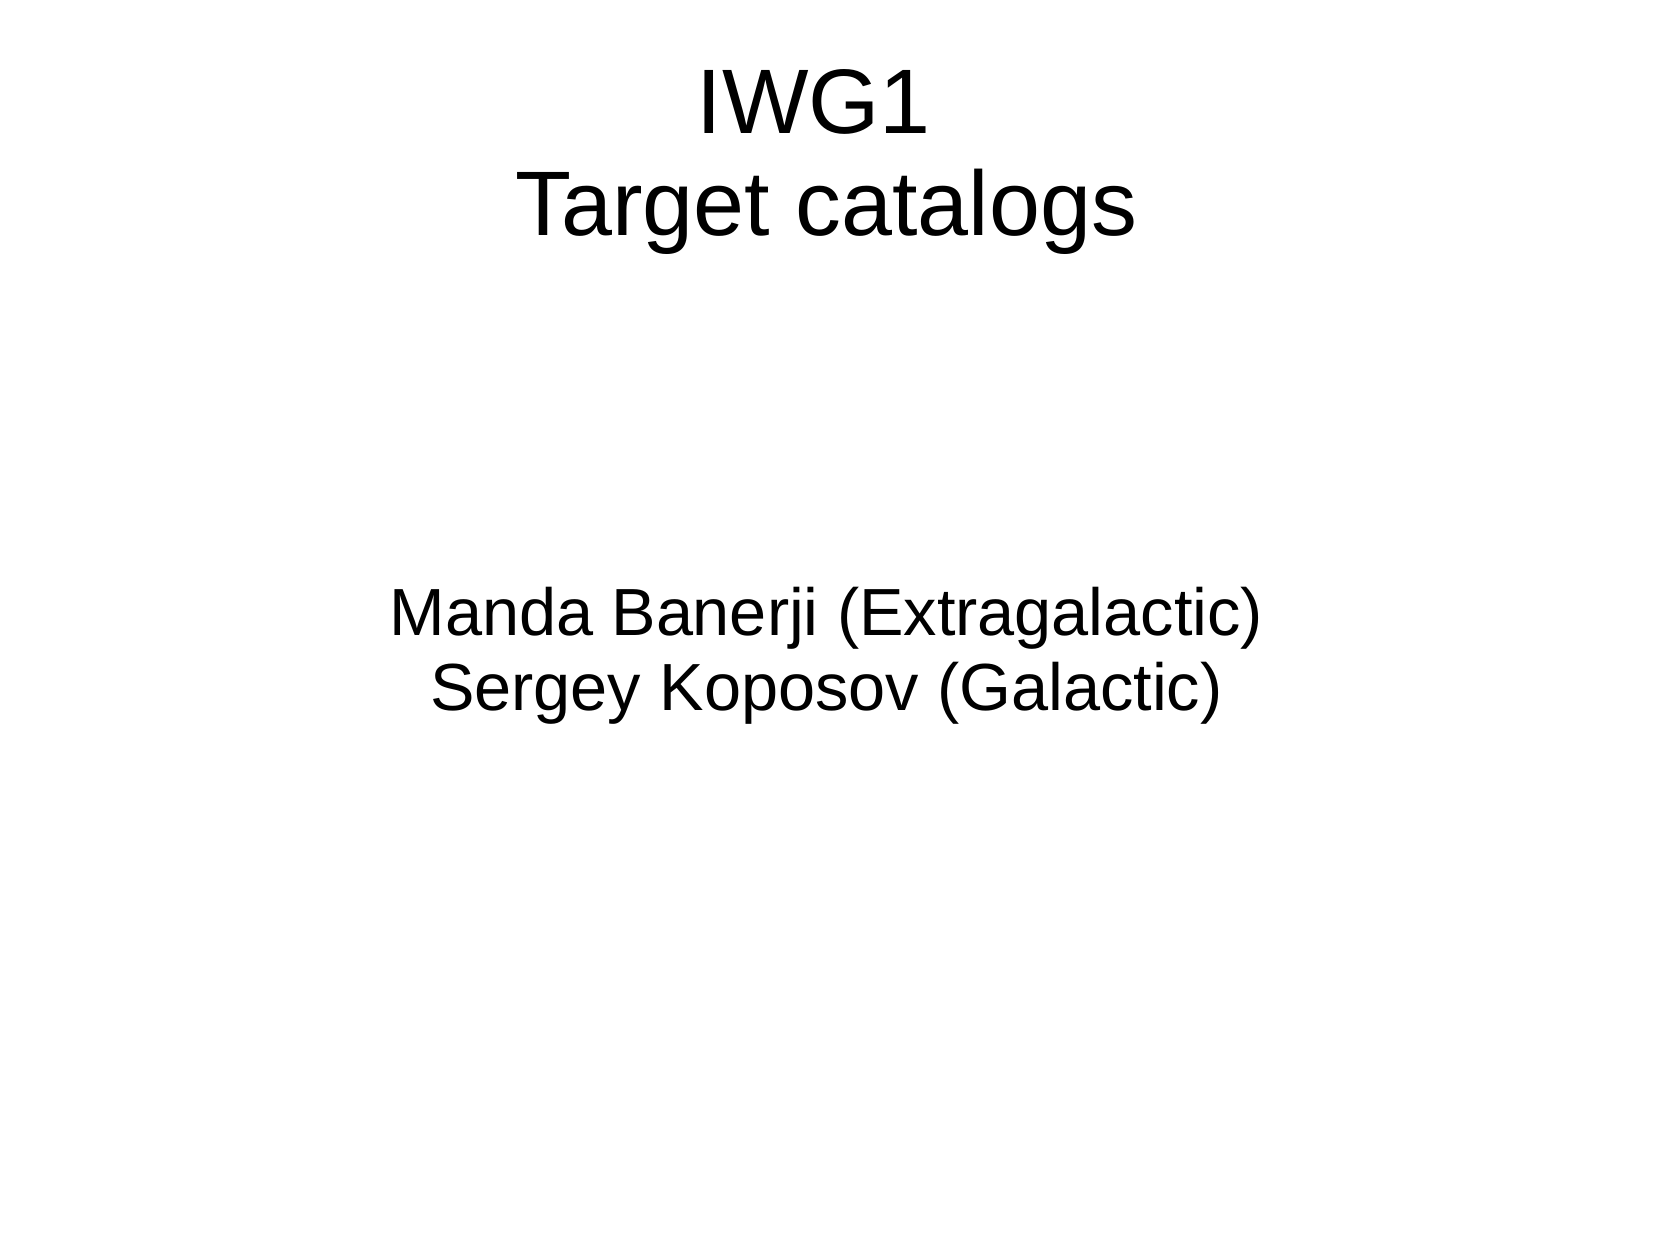

# IWG1 Target catalogs
Manda Banerji (Extragalactic)
Sergey Koposov (Galactic)